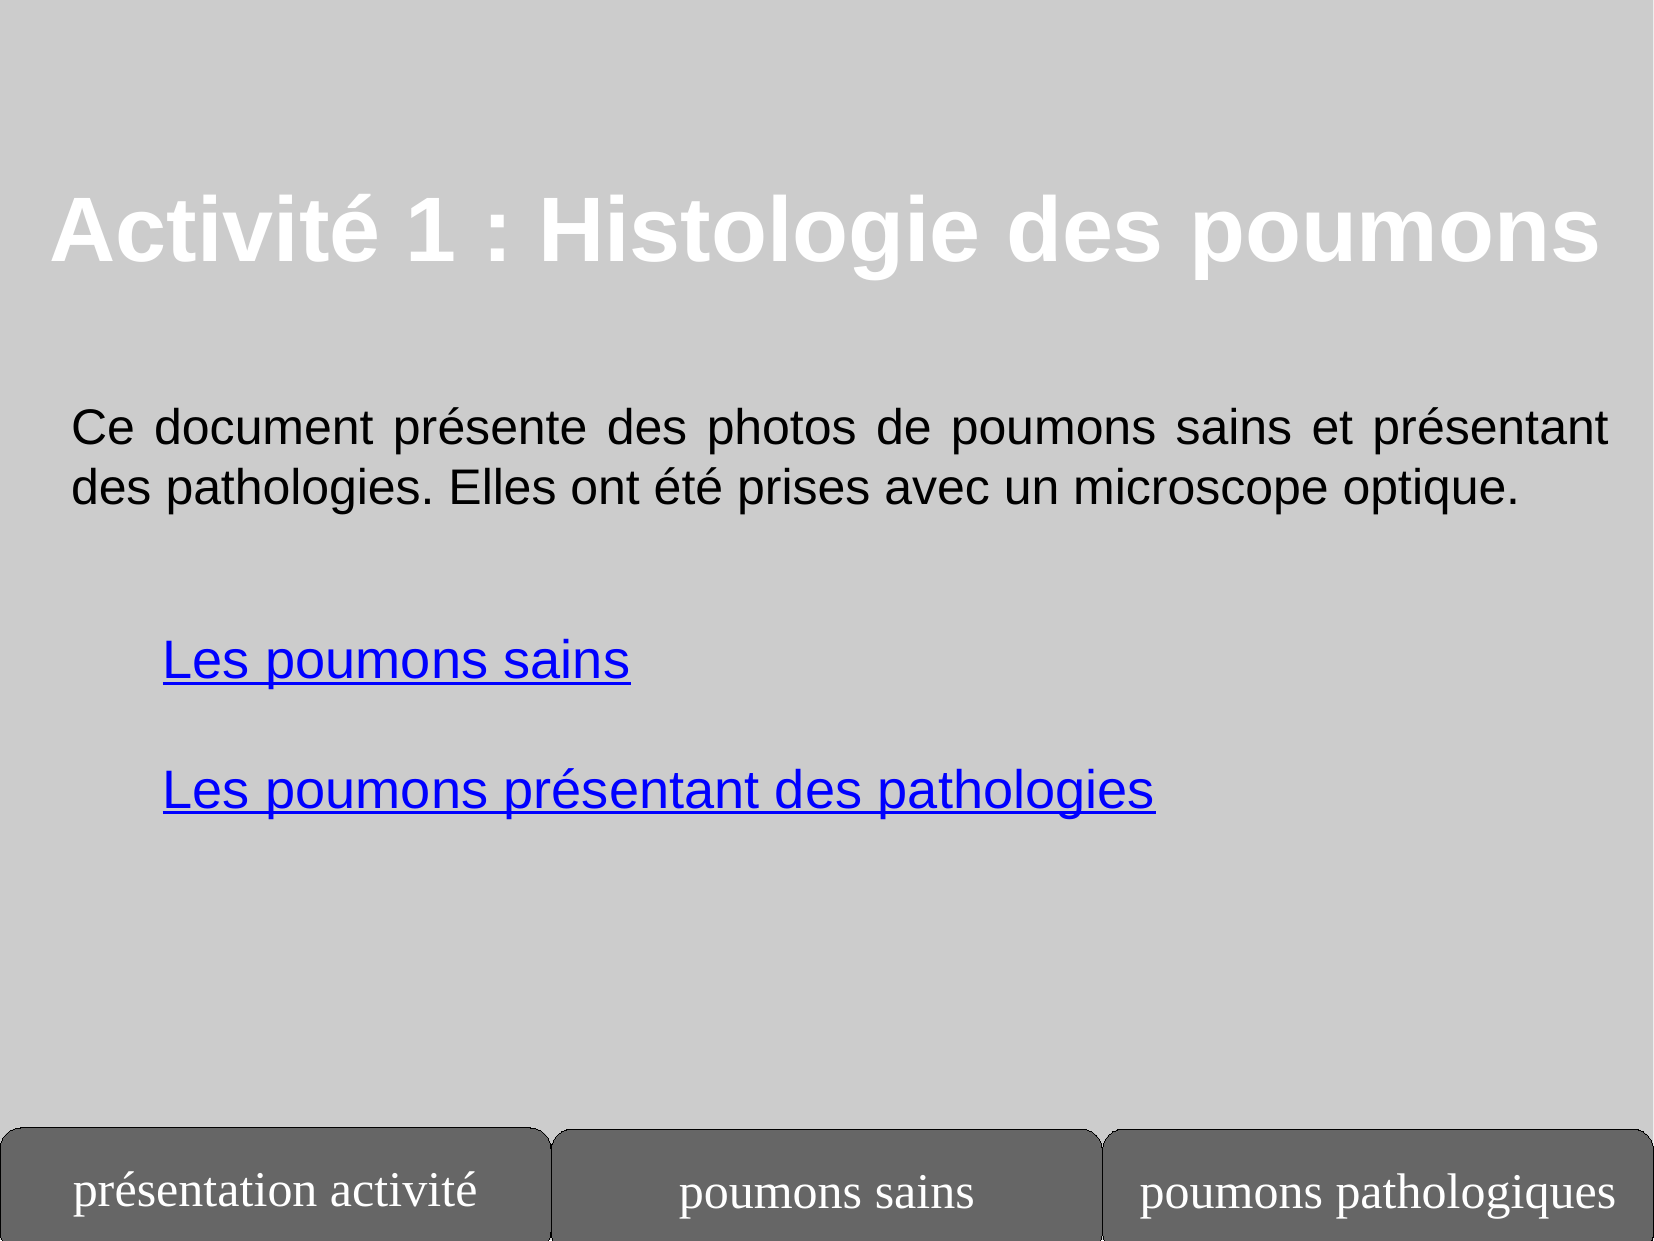

# Activité 1 : Histologie des poumons
	Ce document présente des photos de poumons sains et présentant des pathologies. Elles ont été prises avec un microscope optique.
Les poumons sains
Les poumons présentant des pathologies